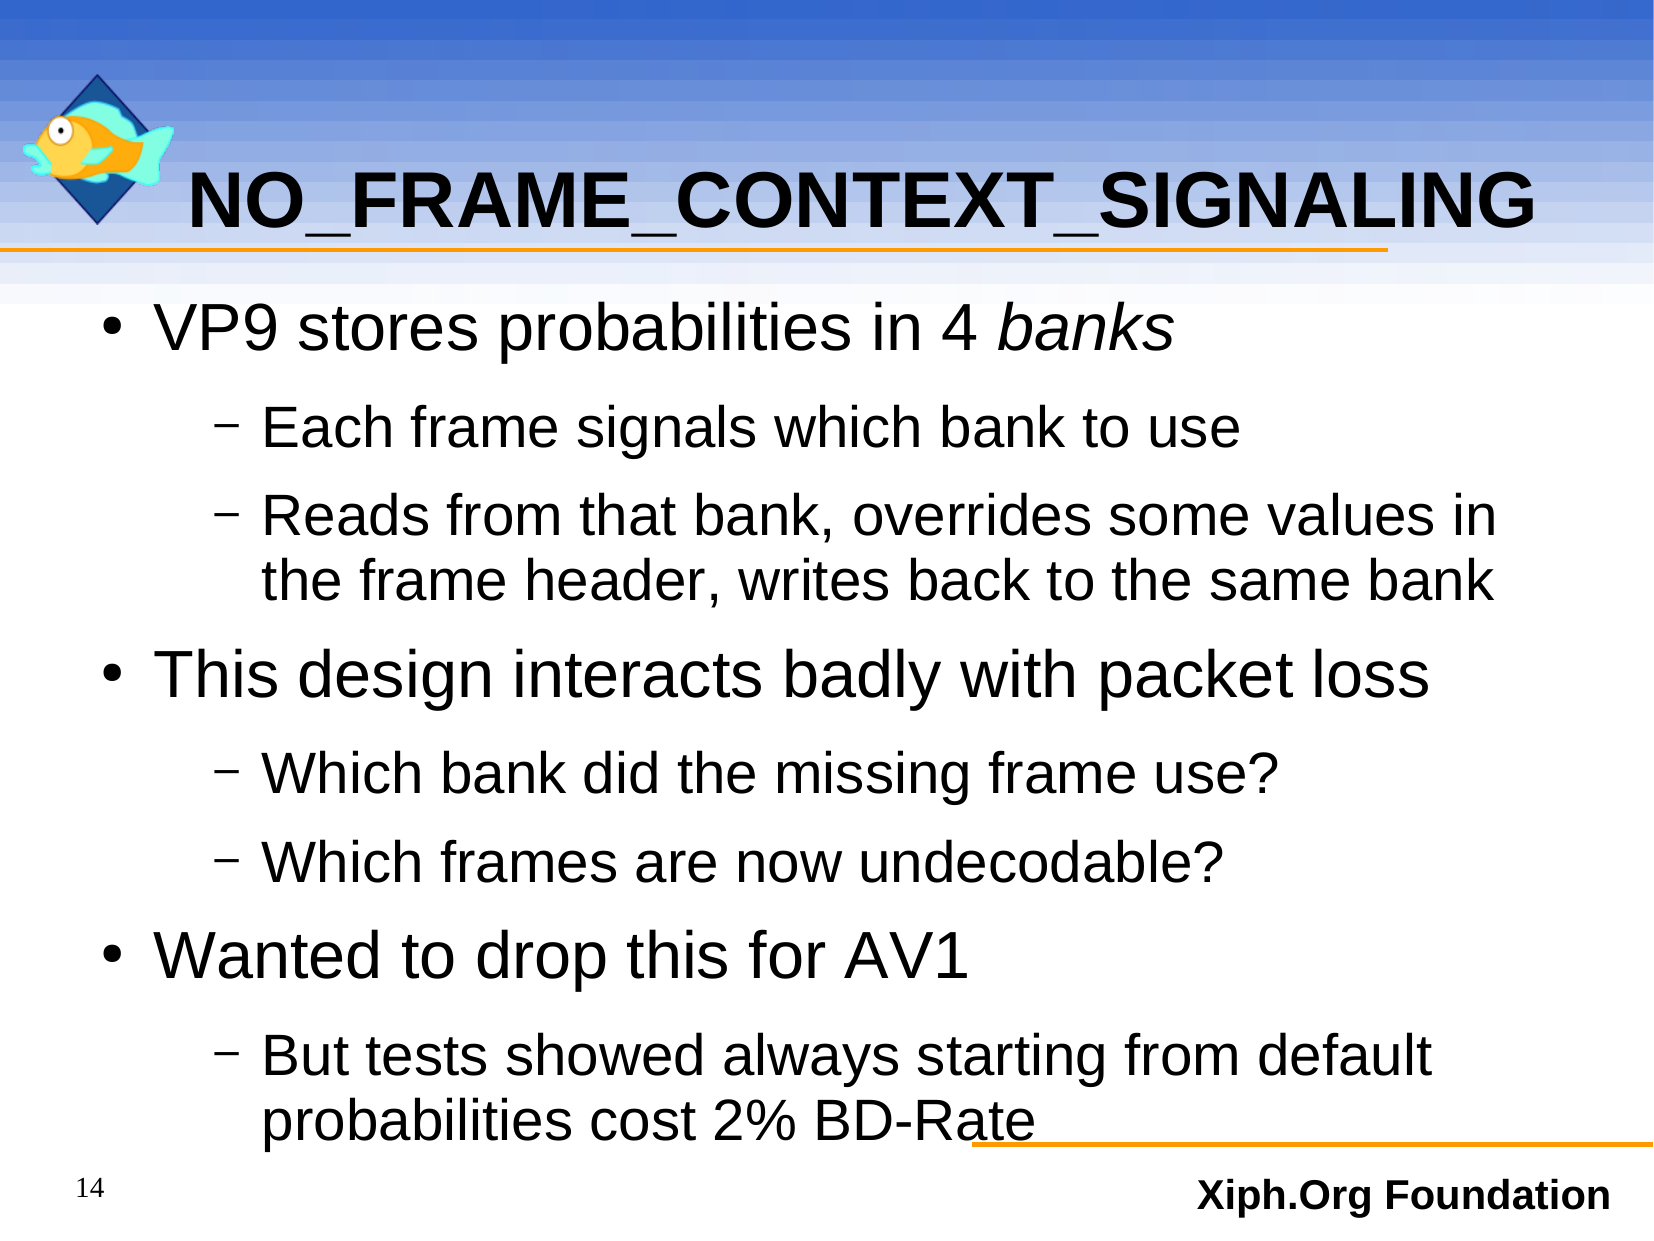

# NO_FRAME_CONTEXT_SIGNALING
VP9 stores probabilities in 4 banks
Each frame signals which bank to use
Reads from that bank, overrides some values in the frame header, writes back to the same bank
This design interacts badly with packet loss
Which bank did the missing frame use?
Which frames are now undecodable?
Wanted to drop this for AV1
But tests showed always starting from default probabilities cost 2% BD-Rate
14